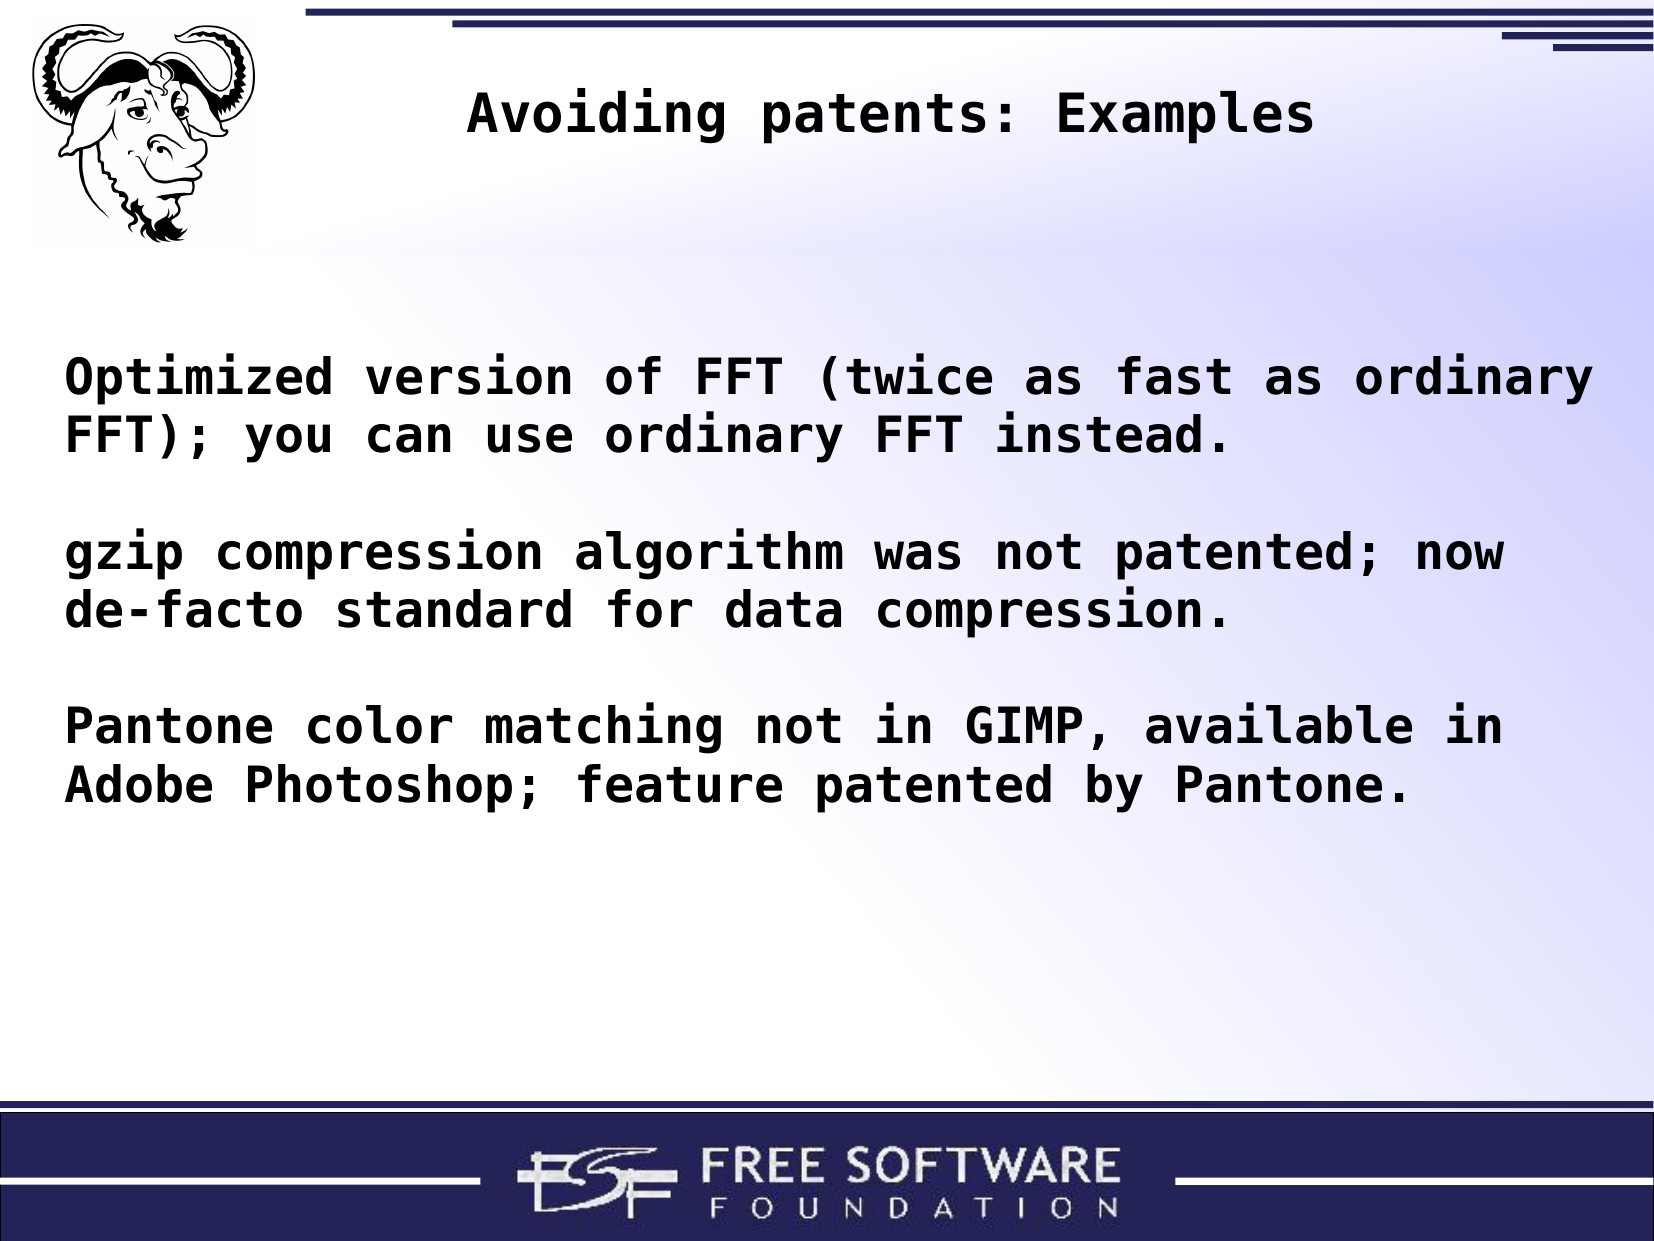

Avoiding patents: Examples
Optimized version of FFT (twice as fast as ordinary FFT); you can use ordinary FFT instead.
gzip compression algorithm was not patented; now de-facto standard for data compression.
Pantone color matching not in GIMP, available in Adobe Photoshop; feature patented by Pantone.